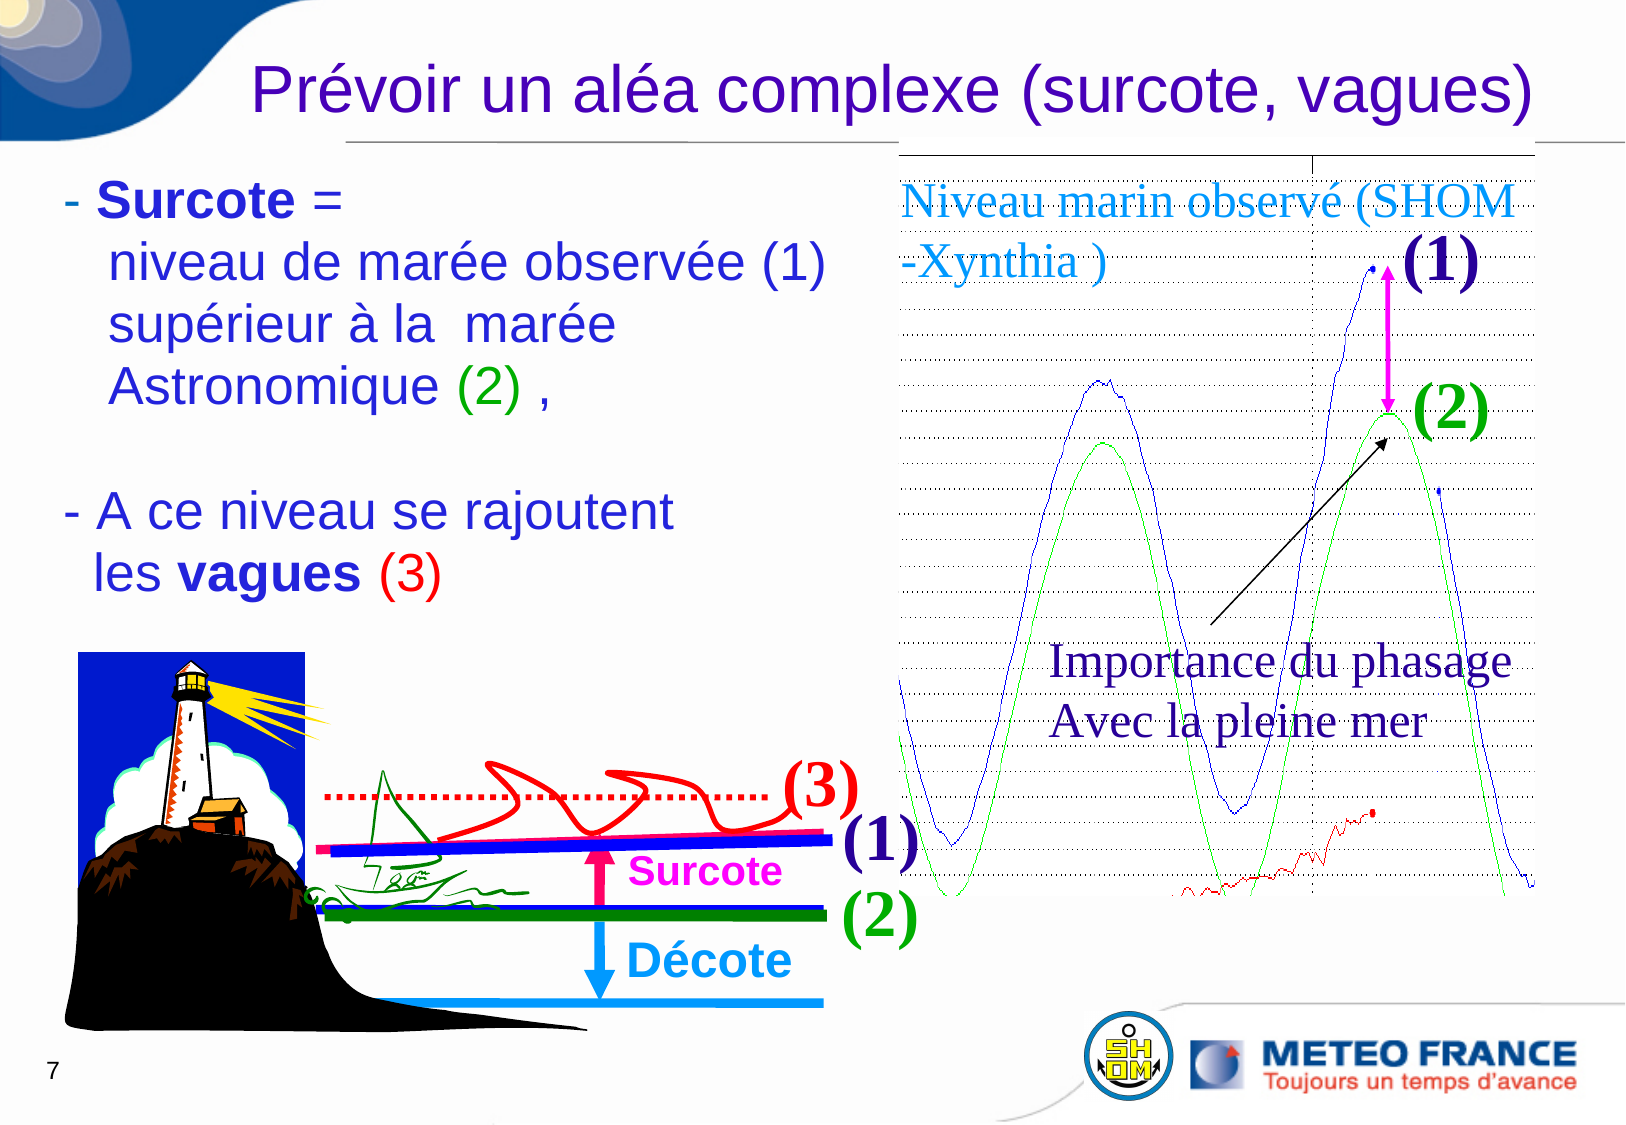

# Prévoir un aléa complexe (surcote, vagues)
Surcote
Décote
Niveau marin observé (SHOM
-Xynthia )
- Surcote =
 niveau de marée observée (1)
 supérieur à la marée
 Astronomique (2) ,
- A ce niveau se rajoutent
 les vagues (3)
(1)
(2)
Importance du phasage
Avec la pleine mer
(3)
(1)
(2)